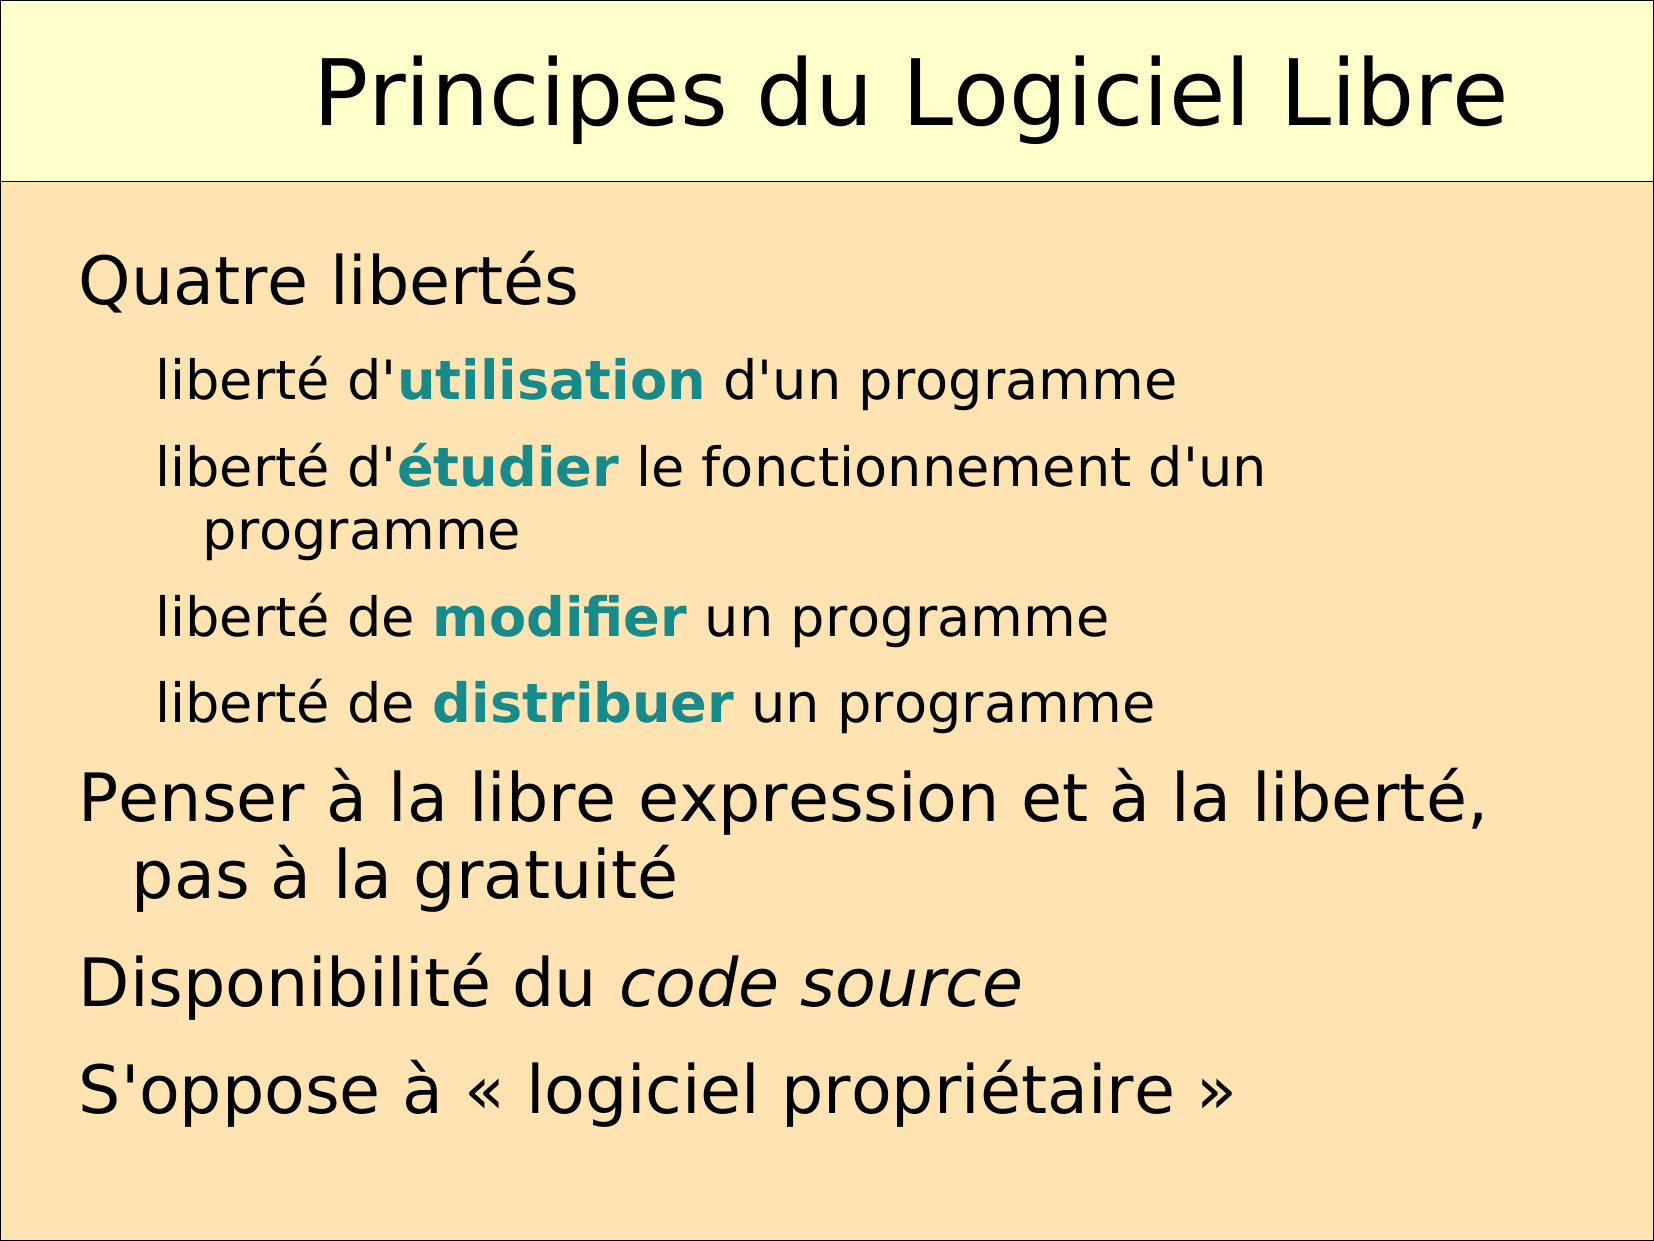

# Principes du Logiciel Libre
Quatre libertés
liberté d'utilisation d'un programme
liberté d'étudier le fonctionnement d'un programme
liberté de modifier un programme
liberté de distribuer un programme
Penser à la libre expression et à la liberté, pas à la gratuité
Disponibilité du code source
S'oppose à « logiciel propriétaire »